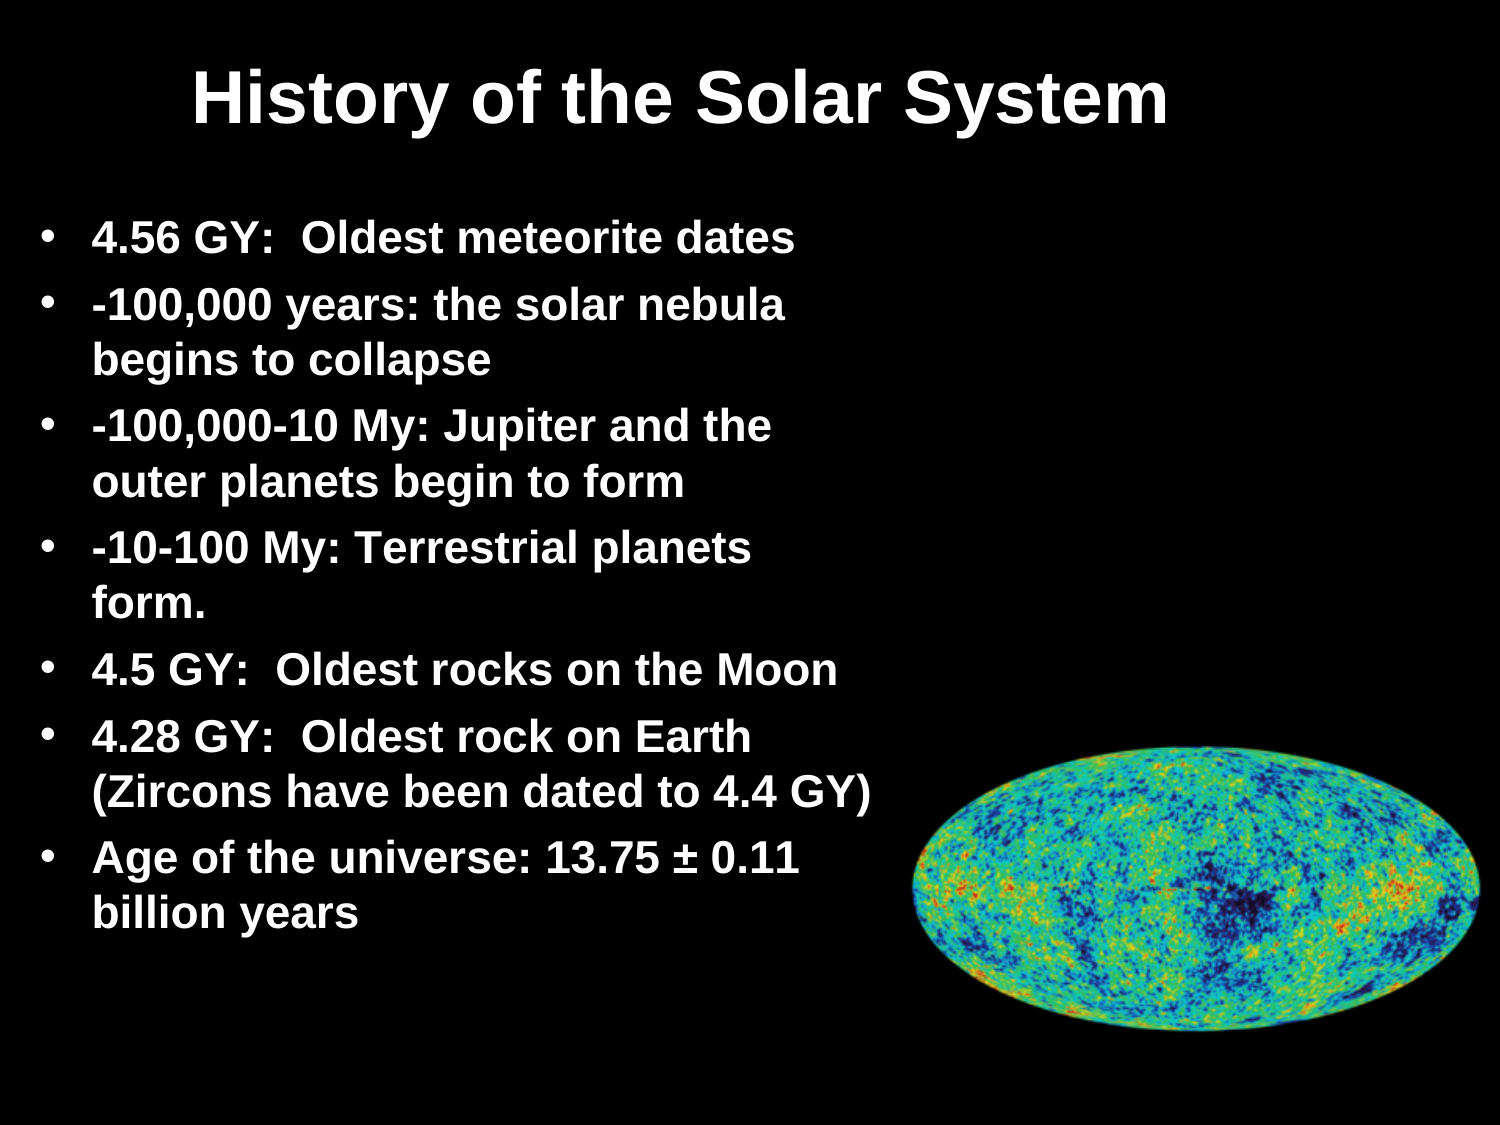

# History of the Solar System
4.56 GY: Oldest meteorite dates
-100,000 years: the solar nebula begins to collapse
-100,000-10 My: Jupiter and the outer planets begin to form
-10-100 My: Terrestrial planets form.
4.5 GY: Oldest rocks on the Moon
4.28 GY: Oldest rock on Earth (Zircons have been dated to 4.4 GY)
Age of the universe: 13.75 ± 0.11 billion years